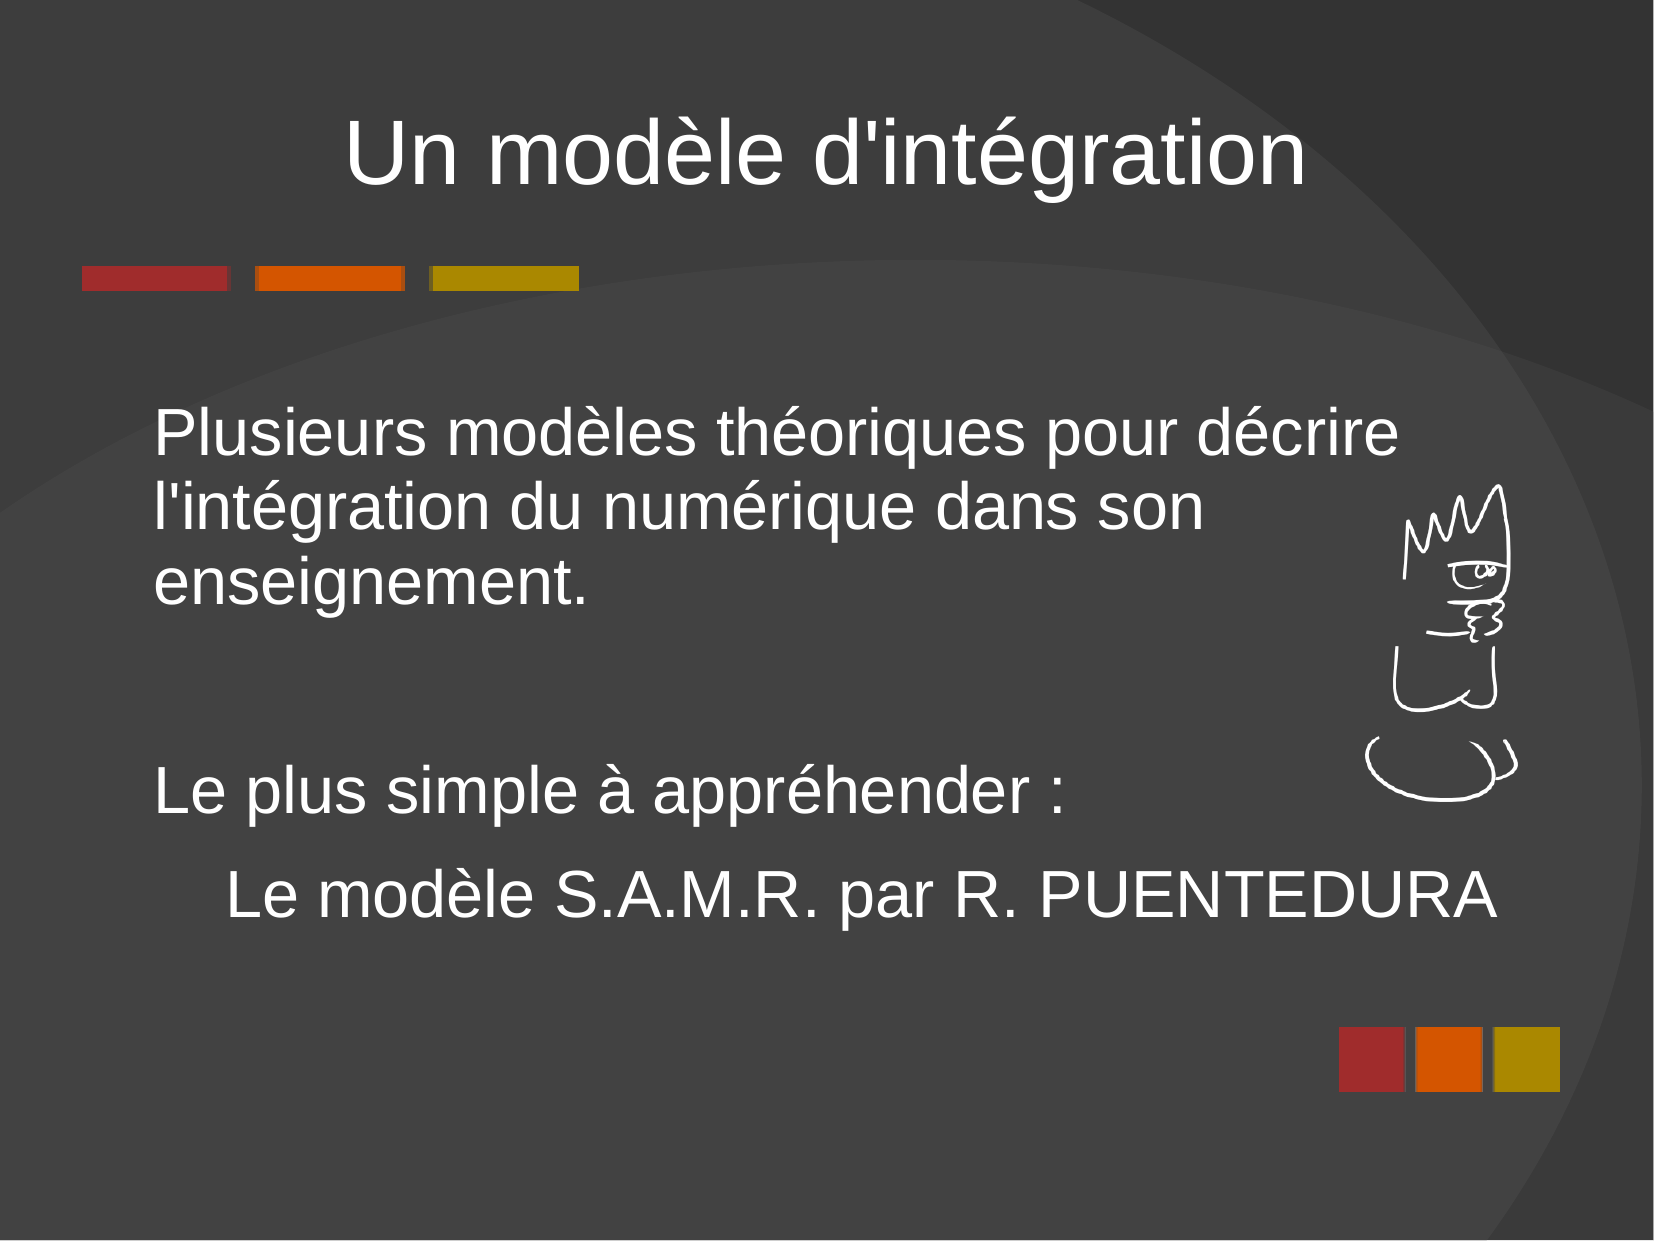

# Un modèle d'intégration
Plusieurs modèles théoriques pour décrire l'intégration du numérique dans son enseignement.
Le plus simple à appréhender :
Le modèle S.A.M.R. par R. PUENTEDURA